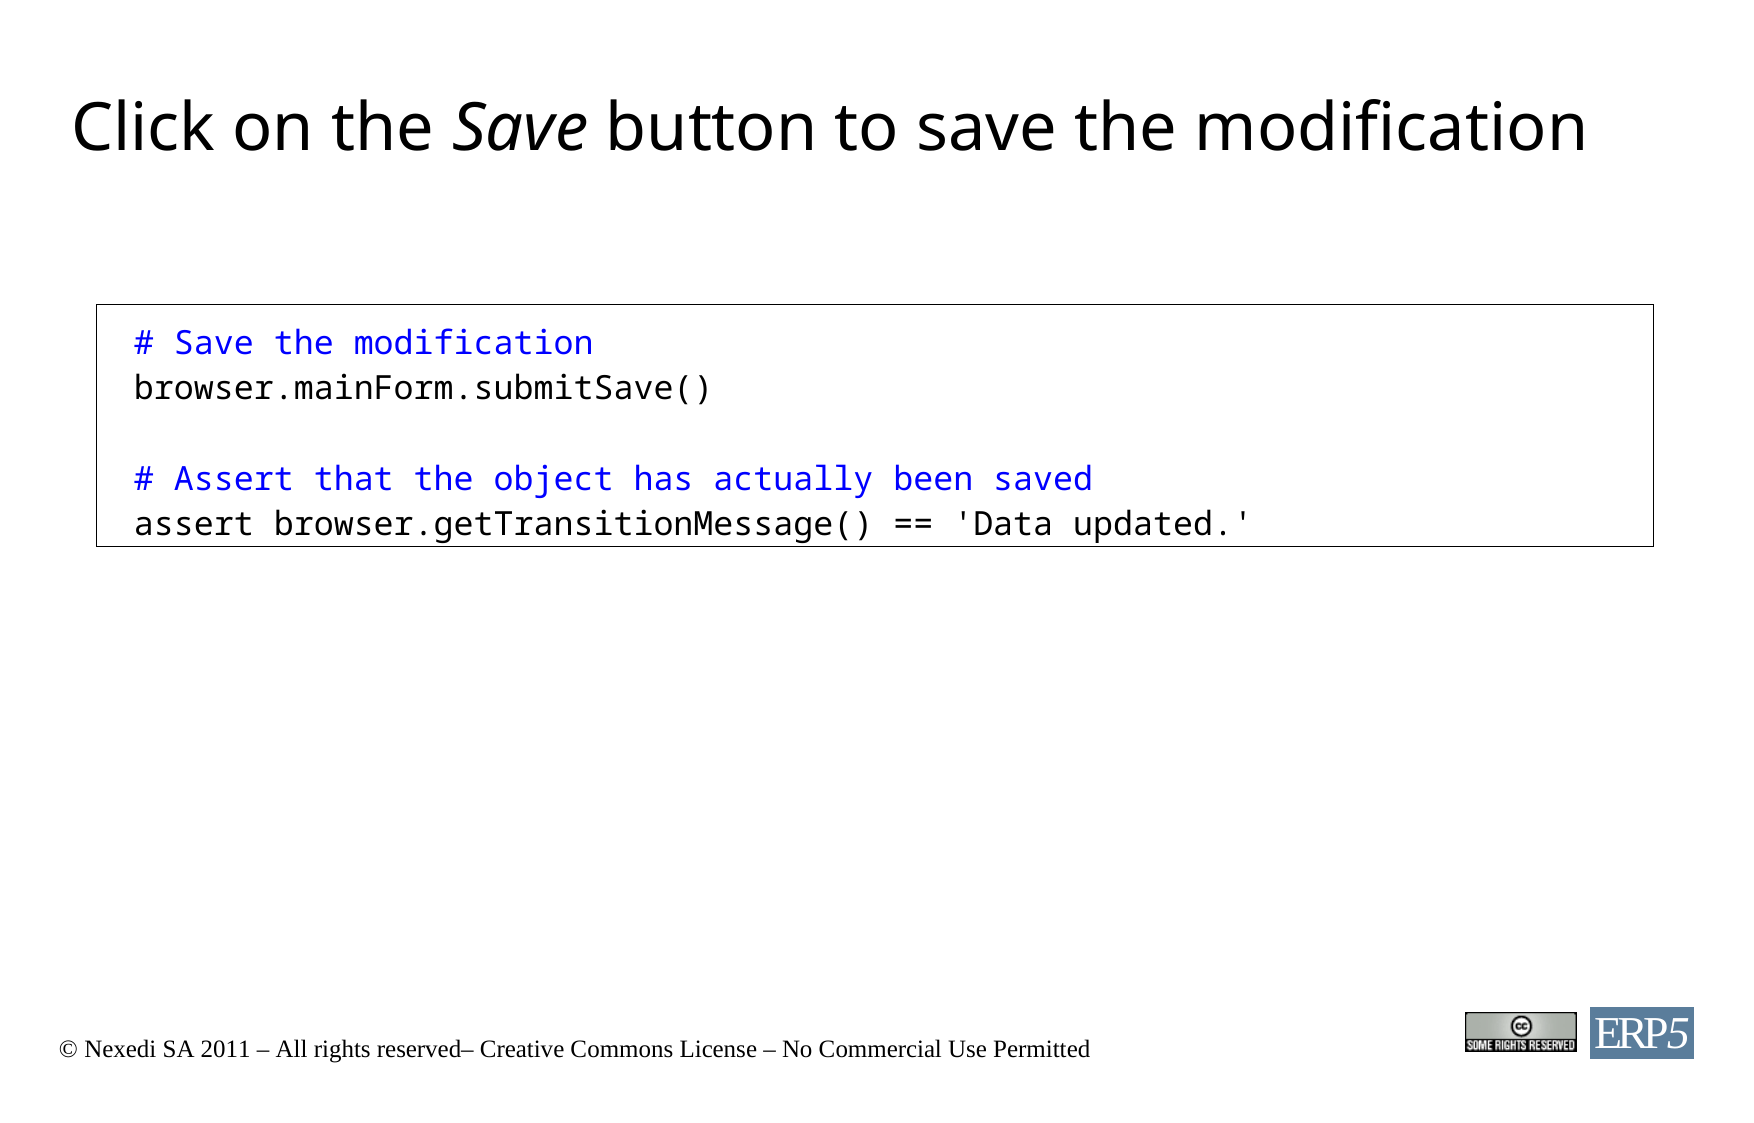

# Click on the Save button to save the modification
# Save the modification
browser.mainForm.submitSave()
# Assert that the object has actually been saved
assert browser.getTransitionMessage() == 'Data updated.'